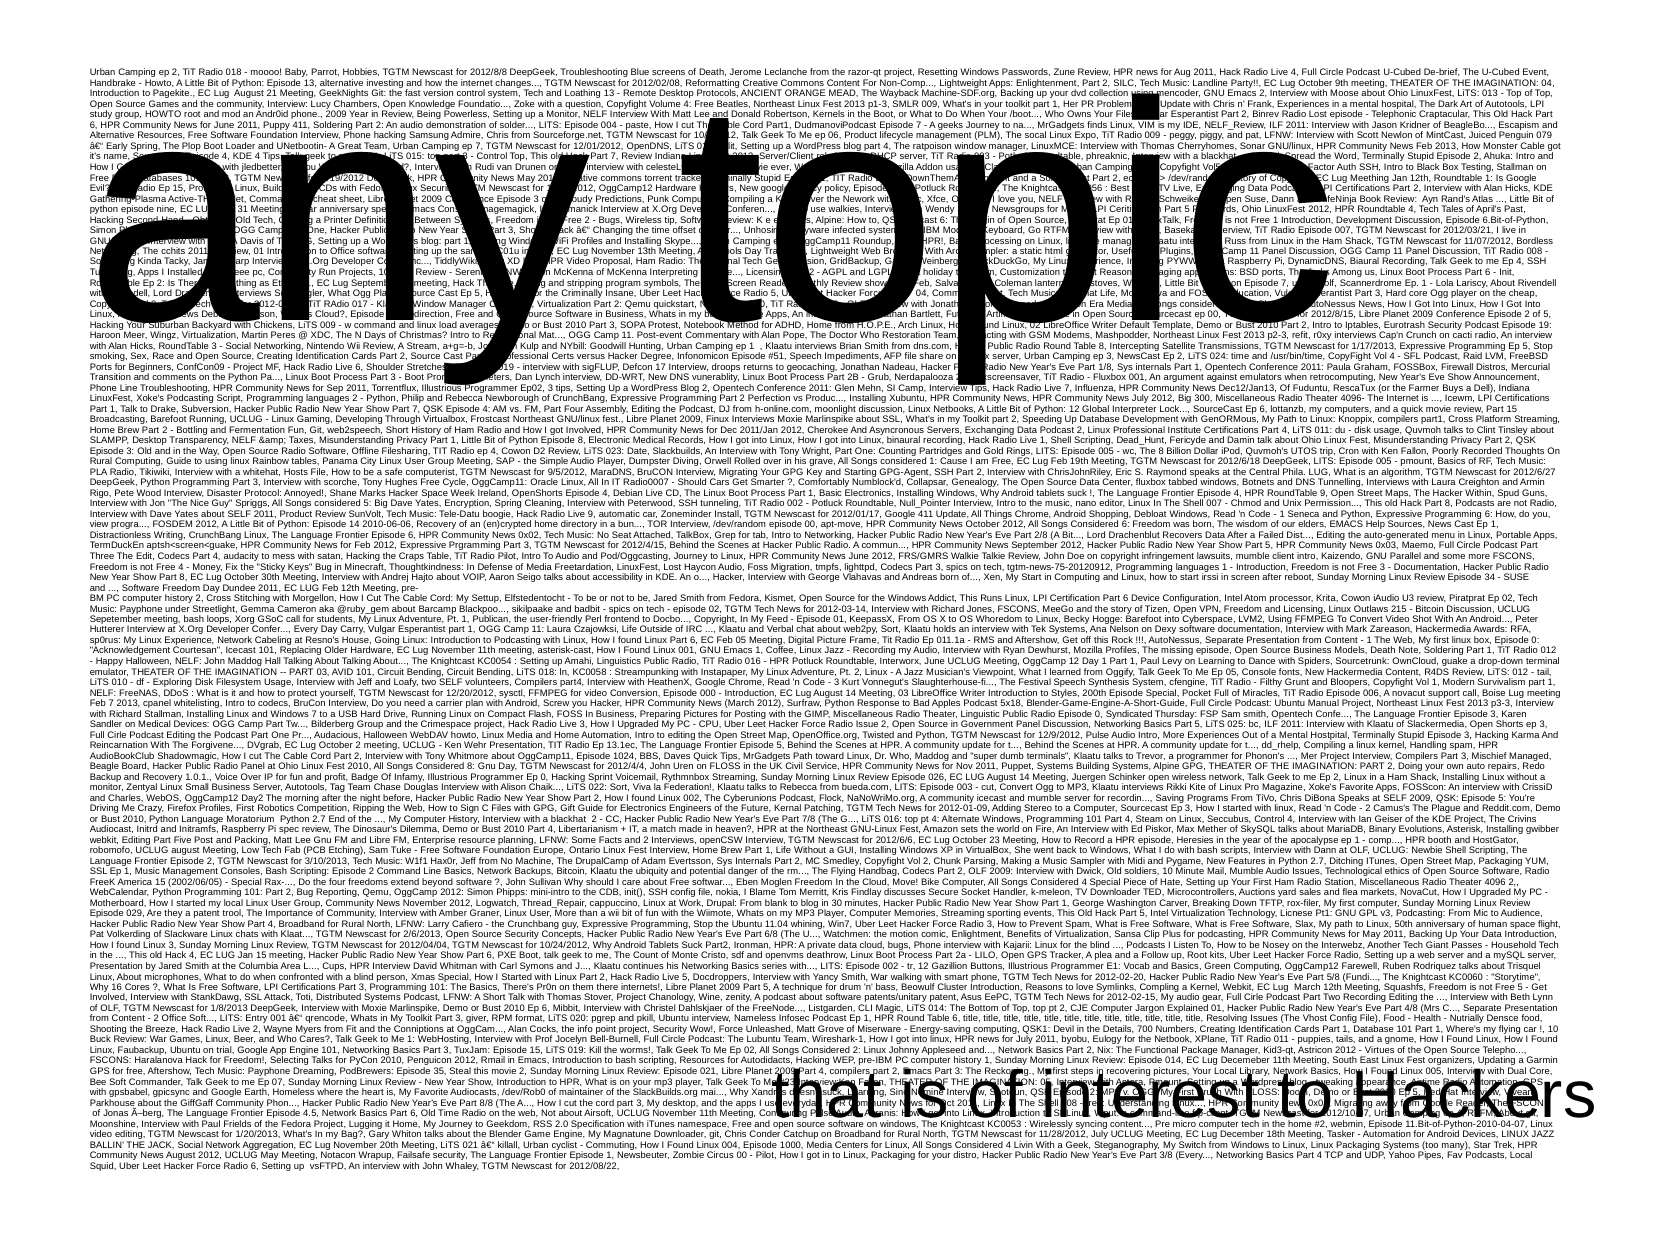

# any topic
Urban Camping ep 2, TiT Radio 018 - moooo! Baby, Parrot, Hobbies, TGTM Newscast for 2012/8/8 DeepGeek, Troubleshooting Blue screens of Death, Jerome Leclanche from the razor-qt project, Resetting Windows Passwords, Zune Review, HPR news for Aug 2011, Hack Radio Live 4, Full Circle Podcast U-Cubed De-brief, The U-Cubed Event, Handbrake - Howto, A Little Bit of Python: Episode 13, alternative investing and how the internet changes..., TGTM Newscast for 2012/02/08, Reformatting Creative Commons Content For Non-Comp..., Lightweight Apps: Enlightenment, Part 2, SILC, Tech Music: Landline Party!!, EC Lug October 9th meeting, THEATER OF THE IMAGINATION: 04, Introduction to Pagekite., EC Lug August 21 Meeting, GeekNights Git: the fast version control system, Tech and Loathing 13 - Remote Desktop Protocols, ANCIENT ORANGE MEAD, The Wayback Machine-SDF.org, Backing up your dvd collection using mencoder, GNU Emacs 2, Interview with Moose about Ohio LinuxFest, LiTS: 013 - Top of Top, Open Source Games and the community, Interview: Lucy Chambers, Open Knowledge Foundatio..., Zoke with a question, Copyfight Volume 4: Free Beatles, Northeast Linux Fest 2013 p1-3, SMLR 009, What's in your toolkit part 1, Her PR Problem, HAR Update with Chris n' Frank, Experiences in a mental hospital, The Dark Art of Autotools, LPI study group, HOWTO root and mod an Andr0id phone., 2009 Year in Review, Being Powerless, Setting up a Monitor, NELF Interview With Matt Lee and Donald Robertson, Kernels in the Boot, or What to Do When Your /boot..., Who Owns Your Files, Vulgar Esperantist Part 2, Binrev Radio Lost episode - Telephonic Craptacular, This Old Hack Part 6, HPR Community News for June 2011, Puppy 411, Soldering Part 2: An audio demonstration of solder..., LITS: Episode 004 - paste, How I cut The Cable Cord Part1, DudmanoviPodcast Episode 7 - A geeks Journey to na..., MrGadgets finds Linux, VIM is my IDE, NELF_Review, ILF 2011: Interview with Jason Kridner of BeagleBo..., Escapism and Alternative Resources, Free Software Foundation Interview, Phone hacking Samsung Admire, Chris from Sourceforge.net, TGTM Newscast for 10/2/2012, Talk Geek To Me ep 06, Product lifecycle management (PLM), The socal Linux Expo, TiT Radio 009 - peggy, piggy, and pat, LFNW: Interview with Scott Newlon of MintCast, Juiced Penguin 079 â€“ Early Spring, The Plop Boot Loader and UNetbootin- A Great Team, Urban Camping ep 7, TGTM Newscast for 12/01/2012, OpenDNS, LiTS 017: split, Setting up a WordPress blog part 4, The ratpoison window manager, LinuxMCE: Interview with Thomas Cherryhomes, Sonar GNU/linux, HPR Community News Feb 2013, How Monster Cable got it's name, SourceCast Episode 4, KDE 4 Tips, Talk geek to me ep 01, LiTS 015: top part 3 - Control Top, This old Hack Part 7, Review Indiana LinuxFest 2012, Server/Client relationship, DHCP server, TiT Radio 003 - Potluck Roundtable, phreaknic, Interview with a blackhat - n0 g00d, Spread the Word, Terminally Stupid Episode 2, Ahuka: Intro and How I Got Into Linux, Interview with jledbetter, So You Wanna Start A Band?, Interview with Rudi van Drunen on IPv6, interview with celesteLynPaul, Worst movie ever, Welcome Frank Bell, Mozilla Addon usability, Claws Email client, Urban Camping ep 5, Copyfight Vol5: Filtering, PAM Two Factor Auth SSH, Intro to Black Box Testing, Stallman on Free Beer, Databases 101 Part 2, TGTM Newscast for 9/19/2012 DeepGeek, HPR Community News May 2012, creative commons torrent tracker, Terminally Stupid Episode 1, TIT Radio Ep 14, DownThemAll SongFight and a Song, Snort Part 2, echo 01 > /dev/random, History of Copyright, EC Lug Meething Jan 12th, Roundtable 1: Is Google Evil?, TiT Radio Ep 15, Promoting Linux, Building Live CDs with Fedora, Linux Security, TGTM Newscast for 11/21/2012, OggCamp12 Hardware Hackers, New google privacy policy, Episode 005 - Potluck Roundtable, The Knightcast KC0056 : Best of KWTV Live, Exchanging Data Podcast 1, LPI Certifications Part 2, Interview with Alan Hicks, KDE Gathering-Plasma Active-THE Tablet, Command line cheat sheet, Libre Planet 2009 Conference Episode 3 of 5, Cloudy Predictions, Punk Computing, Compiling a Kernel over the Nework with distcc, Xfce, Oh I how I love you, NELF interview with Robert_Schweikert of Open Suse, Dann and CafeNinja Book Review: Ayn Rand's Atlas ..., Little Bit of python episode nine, EC LUG July 31 Meeting, 1 year anniversary special, Emacs Console, Imagemagick, Ian Romanick Interview at X.Org Developer Conferen..., How to use walkies, Interview with Wendy Seltzer, Newsgroups for Media, LPI Ceritification Part 5 PCI Cards, Ohio LinuxFest 2012, HPR Roundtable 4, Tech Tales of April's Past, Hacking Second Hand - Obtaining Old Tech, Copying a Printer Definition File Between Systems, Freedom is not Free 2 - Bugs, Wireless tip, Software Review: K e e P a s s, Alpine: How to, QSK Netcast 6: The Origin of Open Source, Piratprat Ep 01, LInuxTalk, Freedom is not Free 1 Introduction, Development Discussion, Episode 6.Bit-of-Python, Simon Phipps on Open Software: OGG Camp Part One, Hacker Public Radio New Year Show Part 3, Shot of Hack â€“ Changing the time offset of a ser..., Unhosing a spyware infected system, The IBM Model M Keyboard, Go RTFM, Interview with Maco, Basekamp Interview, TiT Radio Episode 007, TGTM Newscast for 2012/03/21, I live in GNU/Emacs, Interview with Mark A Davis of TWUUG, Setting up a WordPress blog: part 1, Cloning Windows WiFi Profiles and Installing Skype..., Urban Camping ep 6, OggCamp11 Roundup, Hello HPR!, Batch processing on Linux, linux file managers, Klaatu interviews Russ from Linux in the Ham Shack, TGTM Newscast for 11/07/2012, Bordless Networking, The cchits 2011 overview, 01 Introduction to Office software, Setting up the samson C01u in linux, EC Lug November 13th Meeting, April Fools Day Traditions, Lightweight Web Browsing With Arora, templer: a static html generator, Useful Vim Plugins, OGG Camp 11 Panel Discussion, OGG Camp 11 Panel Discussion, TiT Radio 008 - Something Kinda Tacky, Jamey Sharp Interview at X.Org Developer Conferenc..., TiddlyWiki, Roku XD box, HPR Video Proposal, Ham Radio: The Original Tech Geek Passion, GridBackup, Gabriel Weinberg of DuckDuckGo, My Linux Experience, Installing PYWWS on a Raspberry Pi, DynamicDNS, Biaural Recording, Talk Geek to me Ep 4, SSH Tunnelling, Apps I Installed on my eee pc, Community Run Projects, 10 Buck Review - Serenity, LFNW: Dawn McKenna of McKenna Interpreting Service..., Licensing Part 2 - AGPL and LGPL, What holiday tech item, Customization the Lost Reason, Packaging applications: BSD ports, The Jerks Among us, Linux Boot Process Part 6 - Init, RoundTable Ep 2: Is There such a thing as Ethical ..., EC Lug September 25 meeting, Hack This Site, Hiding and stripping program symbols, The Orca Screen Reader, Monthly Review show 2012 Feb, Salvaging old Coleman lanterns and stoves, Wireless, Little Bit of Python Episode 7, urban golf, Scannerdrome Ep. 1 - Lola Lariscy, About Rivendell with Rivendell, Lord Drachenblut Interviews Scott Sigler, What Ogg Player, Source Cast Ep 5, Handbook for the Criminally Insane, Uber Leet Hacker Force Radio 5, Uber Leet Hacker Force Radio 04, Community Rant, Tech Music: Blackhat Life, Mono,Java and FOSS in Education, Vulgar Esperantist Part 3, Hard core Ogg player on the cheap, Copy fight Vol 3, TGTM Tech News for 2012-03-07, TiT RAdio 017 - Klaatu's Window Manager Challenge, Virtualization Part 2: Qemu quickstart, News Cast Ep0, TiT Radio Ep 10 - OLF, Interview with JonathanD from Freenode, Recesion Era Media, All Songs considered 3: The Php Song, AutoNessus News, How I Got Into Linux, How I Got Into Linux, Pegwole interviews Debbie Nicholson, What is Cloud?, Episode 000 redirection, Free and Open Source Software in Business, Whats in my bag / Portable Apps, An interview with Jonathan Bartlett, Future of Artificial Intelligence in Open Source, Sourcecast ep 00, TGTM Newscast for 2012/8/15, Libre Planet 2009 Conference Episode 2 of 5, Hacking Your Suburban Backyard with Chickens, LiTS 009 - w command and linux load averages, Demo or Bust 2010 Part 3, SOPA Protest, Notebook Method for ADHD, Home from H.O.P.E., Arch Linux, How I found Linux, 02 LibreOffice Writer Default Template, Demo or Bust 2010 Part 2, Intro to Iptables, Eurotrash Security Podcast Episode 19: Haroon Meer, Wingz, Virtualization, Martin Peres @ XDC, The N Days of Christmas? Intro to Recreational Mat..., OGG Camp 11. Post-event Commentary with Alan Pope, The Doctor Who Restoration Team, Interacting with GSM Modems, Mashpodder, Northeast Linux Fest 2013 p2-3, refit, r0xy interviews Cap'n Crunch on cacti radio, An interview with Alan Hicks, RoundTable 3 - Social Networking, Nintendo Wii Review, A Stream, a+g=-b, Jonathan Kulp and NYbill: Goodwill Hunting, Urban Camping ep 1 , Klaatu interviews Brian Smith from dns.com, Hacker Public Radio Round Table 8, Intercepting Satellite Transmissions, TGTM Newscast for 1/17/2013, Expressive Programming Ep 5, Stop smoking, Sex, Race and Open Source, Creating Identification Cards Part 2, Source Cast Part 2, Professional Certs versus Hacker Degree, Infonomicon Episode #51, Speech Impediments, AFP file share on a Linux server, Urban Camping ep 3, NewsCast Ep 2, LiTS 024: time and /usr/bin/time, CopyFight Vol 4 - SFL Podcast, Raid LVM, FreeBSD Ports for Beginners, ConfCon09 - Project MF, Hack Radio Live 6, Shoulder Stretches!, TiT Radio 019 - interview with sigFLUP, Defcon 17 Interview, droops returns to geocaching, Jonathan Nadeau, Hacker Public Radio New Year's Eve Part 1/8, Sys internals Part 1, Opentech Conference 2011: Paula Graham, FOSSBox, Firewall Distros, Mercurial Transition and comments on the Python Pa..., Linux Boot Process Part 3 - Boot Prompt Parameters, Dan Lynch interview, DD-WRT, New DNS vunerablity, Linux Boot Process Part 2B - Grub, Nerdapalooza 2009, xscreensaver, TiT Radio - Fluxbox 001, An argument against emulators when retrocomputing, New Year's Eve Show Announcement, Phone Line Troubleshooting, HPR Community News for Sep 2011, Torrentflux, Illustrious Programmer Ep02, 3 tips, Setting Up a WordPress Blog 2, Opentech Conference 2011: Glen Mehn, SI Camp, Interview Tips, Hack Radio Live 7, Influenza, HPR Community News Dec12/Jan13, Of Fuduntu, RescaTux (or the Farmer Buys a Dell), Indiana LinuxFest, Xoke's Podcasting Script, Programming languages 2 - Python, Philip and Rebecca Newborough of CrunchBang, Expressive Programming Part 2 Perfection vs Produc..., Installing Xubuntu, HPR Community News, HPR Community News July 2012, Big 300, Miscellaneous Radio Theater 4096- The Internet is ..., Icewm, LPI Certifications Part 1, Talk to Drake, Subversion, Hacker Public Radio New Year Show Part 7, QSK Episode 4: AM vs. FM, Part Four Assembly, Editing the Podcast, DJ from h-online.com, moonlight discussion, Linux Netbooks, A Little Bit of Python: 12 Global Interpreter Lock..., SourceCast Ep 6, lottanzb, my computers, and a quick movie review, Part 15 Broadcasting, Barefoot Running, UCLUG - Linux Gaming, Developing Through Virtualbox, Frostcast Northeast GNU/linux fest., Libre Planet 2009, Finux Interviews Moxie Marlinspike about SSL, What's in my Toolkit part 2, Speeding Up Database Development with GenORMous, My Path to Linux: Knoppix, compilers part1, Cross Platform Streaming, Home Brew Part 2 - Bottling and Fermentation Fun, Git, web2speech, Short History of Ham Radio and How I got Involved, HPR Community News for Dec 2011/Jan 2012, Cherokee And Asyncronous Servers, Exchanging Data Podcast 2, Linux Professional Institute Certifications Part 4, LiTS 011: du - disk usage, Quvmoh talks to Clint Tinsley about SLAMPP, Desktop Transparency, NELF &amp; Taxes, Misunderstanding Privacy Part 1, Little Bit of Python Episode 8, Electronic Medical Records, How I got into Linux, How I got into Linux, binaural recording, Hack Radio Live 1, Shell Scripting, Dead_Hunt, Fericyde and Damin talk about Ohio Linux Fest, Misunderstanding Privacy Part 2, QSK Episode 3: Old and in the Way, Open Source Radio Software, Offline Filesharing, TIT Radio ep 4, Cowon D2 Review, LiTS 023: Date, Slackbuilds, An Interview with Tony Wright, Part One: Counting Partridges and Gold Rings, LITS: Episode 005 - wc, The 8 Billion Dollar iPod, Quvmoh's UTOS trip, Cron with Ken Fallon, Poorly Recorded Thoughts On Rural Computing, Guide to using linux Rainbow tables, Panama City Linux User Group Meeting, SAP - the Simple Audio Player, Dumpster Diving, Orwell Rolled over in his grave, All Songs considered 1: Cause I am Free, EC Lug Feb 19th Meeting, TGTM Newscast for 2012/6/18 DeepGeek, LITS: Episode 005 - pmount, Basics of RF, Tech Music: PLA Radio, Tikiwiki, Interview with a whitehat, Hosts File, How to be a safe computerist, TGTM Newscast for 9/5/2012, MaraDNS, BruCON Interview, Migrating Your GPG Key and Starting GPG-Agent, SSH Part 2, Interview with ChrisJohnRiley, Eric S. Raymond speaks at the Central Phila. LUG, What is an algorithm, TGTM Newscast for 2012/6/27 DeepGeek, Python Programming Part 3, Interview with scorche, Tony Hughes Free Cycle, OggCamp11: Oracle Linux, All In IT Radio0007 - Should Cars Get Smarter ?, Comfortably Numblock'd, Collapsar, Genealogy, The Open Source Data Center, fluxbox tabbed windows, Botnets and DNS Tunnelling, Interviews with Laura Creighton and Armin Rigo, Pete Wood Interview, Disaster Protocol: Annoyed!, Shane Marks Hacker Space Week Ireland, OpenShorts Episode 4, Debian Live CD, The Linux Boot Process Part 1, Basic Electronics, Installing Windows, Why Android tablets suck !, The Language Frontier Episode 4, HPR RoundTable 9, Open Street Maps, The Hacker Within, Spud Guns, Interview with Jon "The Nice Guy" Spriggs, All Songs considered 5: Big Dave Yates, Encryption, Spring Cleaning, Interview with Peterwood, SSH tunneling, TiT Radio 002 - Potluck Roundtable, Null_Pointer Interview, Intro to the music, nano editor, Linux In The Shell 007 - Chmod and Unix Permission..., This old Hack Part 8, Podcasts are not Radio, Interview with Dave Yates about SELF 2011, Product Review SunVolt, Tech Music: Tele-Datu boogie, Hack Radio Live 9, automatic car, Zoneminder Install, TGTM Newscast for 2012/01/17, Google 411 Update, All Things Chrome, Android Shopping, Debloat Windows, Read 'n Code - 1 Seneca and Python, Expressive Programming 6: How, do you, view progra..., FOSDEM 2012, A Little Bit of Python: Episode 14 2010-06-06, Recovery of an (en)crypted home directory in a bun..., TOR Interview, /dev/random episode 00, apt-move, HPR Community News October 2012, All Songs Considered 6: Freedom was born, The wisdom of our elders, EMACS Help Sources, News Cast Ep 1, Distractionless Writing, CrunchBang Linux, The Language Frontier Episode 6, HPR Community News 0x02, Tech Music: No Seat Attached, TalkBox, Grep for tab, Intro to Networking, Hacker Public Radio New Year's Eve Part 2/8 (A Bit..., Lord Drachenblut Recovers Data After a Failed Dist..., Editing the auto-generated menu in Linux, Portable Apps, TermDuckEn aptsh<screen<guake, HPR Community News for Feb 2012, Expressive Prgramming Part 3, TGTM Newscast for 2012/4/15, Behind the Scenes at Hacker Public Radio. A commun..., HPR Community News September 2012, Hacker Public Radio New Year Show Part 5, HPR Community News 0x03, Maemo, Full Circle Podcast Part Three The Edit, Codecs Part 4, audacity to mess with satan, Hacking the Craps Table, TiT Radio Pilot, Intro To Audio and Pod/Oggcasting, Journey to Linux, HPR Community News June 2012, FRS/GMRS Walkie Talkie Review, John Doe on copyright infringement lawsuits, mumble client intro, Kaizendo, GNU Parallel and some more FSCONS, Freedom is not Free 4 - Money, Fix the "Sticky Keys" Bug in Minecraft, Thoughtkindness: In Defense of Media Freetardation, LinuxFest, Lost Haycon Audio, Foss Migration, tmpfs, lighttpd, Codecs Part 3, spics on tech, tgtm-news-75-20120912, Programming languages 1 - Introduction, Freedom is not Free 3 - Documentation, Hacker Public Radio New Year Show Part 8, EC Lug October 30th Meeting, Interview with Andrej Hajto about VOIP, Aaron Seigo talks about accessibility in KDE. An o..., Hacker, Interview with George Vlahavas and Andreas born of..., Xen, My Start in Computing and Linux, how to start irssi in screen after reboot, Sunday Morning Linux Review Episode 34 - SUSE and ..., Software Freedom Day Dundee 2011, EC LUG Feb 12th Meeting, pre-
BM PC computer history 2, Cross Stitching with Morgellon, How I Cut The Cable Cord: My Settup, Elfstedentocht - To be or not to be, Jared Smith from Fedora, Kismet, Open Source for the Windows Addict, This Runs Linux, LPI Certification Part 6 Device Configuration, Intel Atom processor, Krita, Cowon iAudio U3 review, Piratprat Ep 02, Tech Music: Payphone under Streetlight, Gemma Cameron aka @ruby_gem about Barcamp Blackpoo..., sikilpaake and badbit - spics on tech - episode 02, TGTM Tech News for 2012-03-14, Interview with Richard Jones, FSCONS, MeeGo and the story of Tizen, Open VPN, Freedom and Licensing, Linux Outlaws 215 - Bitcoin Discussion, UCLUG Sepetember meeting, bash loops, Xorg GSoC call for students, My Linux Adventure, Pt. 1, Publican, the user-friendly Perl frontend to Docbo..., Copyright, In My Feed - Episode 01, KeepassX, From OS X to OS Whoredom to Linux, Becky Hogge: Barefoot into Cyberspace, LVM2, Using FFMPEG To Convert Video Shot With An Android..., Peter Hutterer Interview at X.Org Developer Confer..., Every Day Carry, Vulgar Esperantist part 1, OGG Camp 11: Laura Czajowksi, Life Outside of IRC ..., Klaatu and Verbal chat about web2py, Sort, Klaatu holds an interview with Tek Systems, Ana Nelson on Dexy software documentation, Interview with Mark Zareason, Hackermedia Awards: RFA, sp0rus: My Linux Experience, Network Cabeling at Resno's House, Going Linux: Introduction to Podcasting with Linux, How I found Linux Part 6, EC Feb 05 Meeting, Digital Picture Frame, Tit Radio Ep 011.1a - RMS and Aftershow, Get off this Rock !!!, AutoNessus, Separate Presentation from Content - 1 The Web, My first linux box, Episode 0: "Acknowledgement Courtesan", Icecast 101, Replacing Older Hardware, EC Lug November 11th meeting, asterisk-cast, How I Found Linux 001, GNU Emacs 1, Coffee, Linux Jazz - Recording my Audio, Interview with Ryan Dewhurst, Mozilla Profiles, The missing episode, Open Source Business Models, Death Note, Soldering Part 1, TiT Radio 012 - Happy Halloween, NELF: John Maddog Hall Talking About Talking About..., The Knightcast KC0054 : Setting up Amahi, Linguistics Public Radio, TiT Radio 016 - HPR Potluck Roundtable, Interworx, June UCLUG Meeting, OggCamp 12 Day 1 Part 1, Paul Levy on Learning to Dance with Spiders, Sourcetrunk: OwnCloud, guake a drop-down terminal emulator, THEATER OF THE IMAGINATION -- PART 03, AVID 101, Circuit Bending, Circuit Bending, LiTS 018: ln, KC0058 : Streampunking with Instapaper, My Linux Adventure, Pt. 2, Linux - A Jazz Musician's Viewpoint, What I learned from Oggify, Talk Geek To Me Ep 05, Console fonts, New Hackermedia Content, R4DS Review, LiTS: 012 - tail, LiTS 010 - df - Exploring Disk Filesystem Usage, Interview with Jeff and Loafy, two SELF volunteers, Compilers part4, Interview with HeathenX, Google Chrome, Read 'n Code - 3 Kurt Vonnegut's Slaughterhouse-fi..., The Festival Speech Synthesis System, cfengine, TiT Radio - Filthy Grunt and Bloopers, Copyfight Vol 1, Modern Survivalism part 1, NELF: FreeNAS, DDoS : What is it and how to protect yourself, TGTM Newscast for 12/20/2012, sysctl, FFMPEG for video Conversion, Episode 000 - Introduction, EC Lug August 14 Meeting, 03 LibreOffice Writer Introduction to Styles, 200th Episode Special, Pocket Full of Miracles, TiT Radio Episode 006, A novacut support call, Boise Lug meeting Feb 7 2013, cpanel whitelisting, Intro to codecs, BruCon Interview, Do you need a carrier plan with Android, Screw you Hacker, HPR Community News (March 2012), Surfraw, Python Response to Bad Apples Podcast 5x18, Blender-Game-Engine-A-Short-Guide, Full Circle Podcast: Ubuntu Manual Project, Northeast Linux Fest 2013 p3-3, Interview with Richard Stallman, Installing Linux and Windows 7 to a USB Hard Drive, Running Linux on Compact Flash, FOSS In Business, Preparing Pictures for Posting with the GIMP, Miscellaneous Radio Theater, Linguistic Public Radio Episode 0, Syndicated Thursday: FSP Sam smith, Opentech Confe..., The Language Frontier Episode 3, Karen Sandler on Medical Devices: OGG Camp Part Tw..., Bilderberg Group and the Crimespace project, Hack Radio Live 3, How I Upgraded My PC - CPU, Uber Leet Hacker Force Radio Issue 2, Open Source in Government Panel Discussion, Networking Basics Part 5, LiTS 025: bc, ILF 2011: Interview with Klaatu of Slackermedia, Open Shorts ep 3, Full Cirle Podcast Editing the Podcast Part One Pr..., Audacious, Halloween WebDAV howto, Linux Media and Home Automation, Intro to editing the Open Street Map, OpenOffice.org, Twisted and Python, TGTM Newscast for 12/9/2012, Pulse Audio Intro, More Experiences Out of a Mental Hostpital, Terminally Stupid Episode 3, Hacking Karma And Reincarnation With The Forgivene..., DVgrab, EC Lug October 2 meeting, UCLUG - Ken Wehr Presentation, TIT Radio Ep 13.1ec, The Language Frontier Episode 5, Behind the Scenes at HPR. A community update for t..., Behind the Scenes at HPR. A community update for t..., dd_rhelp, Compiling a linux kernel, Handling spam, HPR AudioBookClub Shadowmagic, How I cut The Cable Cord Part 2, Interview with Tony Whitmore about OggCamp11, Episode 1024, BBS, Daves Quick Tips, MrGadgets Path toward Linux, Dr. Who, Maddog and "super dumb terminals", Klaatu talks to Trevor, a programmer for Phonon's ..., Mer Project Interview, Compilers Part 3, Mischief Managed, Beagle Board, Hacker Public Radio Panel at Ohio Linux Fest 2010, All Songs Considered 8: Gnu Day, TGTM Newscast for 2012/4/4, John Uren on FLOSS in the UK Civil Service, HPR Community News for Nov 2011, Puppet, Systems Building Systems, Alpine GPG, THEATER OF THE IMAGINATION: PART 2, Doing your own auto repairs, Redo Backup and Recovery 1.0.1., Voice Over IP for fun and profit, Badge Of Infamy, Illustrious Programmer Ep 0, Hacking Sprint Voicemail, Rythmnbox Streaming, Sunday Morning Linux Review Episode 026, EC LUG August 14 Meeting, Juergen Schinker open wireless network, Talk Geek to me Ep 2, Linux in a Ham Shack, Installing Linux without a monitor, Zentyal Linux Small Business Server, Autotools, Tag Team Chase Douglas Interview with Alison Chaik..., LiTS 022: Sort, Viva la Federation!, Klaatu talks to Rebecca from bueda.com, LITS: Episode 003 - cut, Convert Ogg to MP3, Klaatu interviews Rikki Kite of Linux Pro Magazine, Xoke's Favorite Apps, FOSScon: An interview with CrissiD and Charles, WebOS, OggCamp12 Day2 The morning after the night before, Hacker Public Radio New Year Show Part 2, How I found Linux 002, The Cyberunions Podcast, Flock, NaNoWriMo.org, A community icecast and mumble server for recordin..., Saving Programs From TiVo, Chris DiBona Speaks at SELF 2009, QSK: Episode 5: You're Driving Me Crazy, Firefox Profiles, First Robotics Competition, Ripping the Web, How to Sign C Files with GPG, Gift Guide for Electronics Engineers of the Future, Kernal Patching, TGTM Tech News for 2012-01-09, Adding Stereo to a Computer, Sourcecast Ep 3, How I started with linux, Read 'n Code - 2 Camus's The Plague and Reddit.com, Demo or Bust 2010, Python Language Moratorium Python 2.7 End of the ..., My Computer History, Interview with a blackhat 2 - CC, Hacker Public Radio New Year's Eve Part 7/8 (The G..., LiTS 016: top pt 4: Alternate Windows, Programming 101 Part 4, Steam on Linux, Seccubus, Control 4, Interview with Ian Geiser of the KDE Project, The Crivins Audiocast, Initrd and Initramfs, Raspberry Pi spec review, The Dinosaur's Dilemma, Demo or Bust 2010 Part 4, Libertarianism + IT, a match made in heaven?, HPR at the Northeast GNU-Linux Fest, Amazon sets the world on Fire, An Interview with Ed Piskor, Max Mether of SkySQL talks about MariaDB, Binary Evolutions, Asterisk, Installing gwibber webkit, Editing Part Five Post and Packing, Matt Lee Gnu FM and Libre FM, Enterprise resource planning, LFNW: Some Facts and 2 Interviews, openCSW Interview, TGTM Newscast for 2012/6/6, EC Lug October 23 Meeting, How to Record a HPR episode, Heresies in the year of the apocalypse ep 1 - comp..., HPR booth and HostGator, robomofo, UCLUG august Meeting, Low Tech Fab (PCB Etching), Sam Tuke - Free Software Foundation Europe, Ontario Linux Fest Interview, Home Brew Part 1, Life Without a GUI, Installing Windows XP in VirtualBox, She went back to Windows, What I do with bash scripts, Interview with Dann at OLF, UCLUG: Newbie Shell Scripting, The Language Frontier Episode 2, TGTM Newscast for 3/10/2013, Tech Music: W1f1 Hax0r, Jeff from No Machine, The DrupalCamp of Adam Evertsson, Sys Internals Part 2, MC Smedley, Copyfight Vol 2, Chunk Parsing, Making a Music Sampler with Midi and Pygame, New Features in Python 2.7, Ditching ITunes, Open Street Map, Packaging YUM, SSL Ep 1, Music Management Consoles, Bash Scripting: Episode 2 Command Line Basics, Network Backups, Bitcoin, Klaatu the ubiquity and potential danger of the rm..., The Flying Handbag, Codecs Part 2, OLF 2009: Interview with Dwick, Old soldiers, 10 Minute Mail, Mumble Audio Issues, Technological ethics of Open Source Software, Radio FreeK America 15 (2002/06/05) - Special Rax-..., Do the four freedoms extend beyond software ?, John Sullivan Why should I care about Free softwar..., Eben Moglen Freedom In the Cloud, Move! Bike Computer, All Songs Considered 4 Special Piece of Hate, Setting up Your First Ham Radio Station, Miscellaneous Radio Theater 4096 2,, WebCalendar, Python Programming 101: Part 2, Bug Reporting, Qemu, OggCamp 2012: Simon Phipps: mini-intro to the CDB, init(), SSH config file, nokia, I Blame Tom Merritt, Kris Findlay discusses Secure Socket Handler, k-meleon, TV Downloader TED, Microcontrollers, Auctions yard sales and flea markets, NovaCut, How I Upgraded My PC - Motherboard, How I started my local Linux User Group, Community News November 2012, Logwatch, Thread_Repair, cappuccino, Linux at Work, Drupal: From blank to blog in 30 minutes, Hacker Public Radio New Year Show Part 1, George Washington Carver, Breaking Down TFTP, rox-filer, My first computer, Sunday Morning Linux Review Episode 029, Are they a patent trool, The Importance of Community, Interview with Amber Graner, Linux User, More than a wii bit of fun with the Wiimote, Whats on my MP3 Player, Computer Memories, Streaming sporting events, This Old Hack Part 5, Intel Virtualization Technology, Licnese Pt1: GNU GPL v3, Podcasting: From Mic to Audience, Hacker Public Radio New Year Show Part 4, Broadband for Rural North, LFNW: Larry Cafiero - the Crunchbang guy, Expressive Programming, Stop the Ubuntu 11.04 whining, Win7, Uber Leet Hacker Force Radio 3, How to Prevent Spam, What is Free Software, What is Free Software, Slax, My path to Linux, 50th anniversary of human space flight, Pat Volkerding of Slackware Linux chats with Klaat..., TGTM Newscast for 2/6/2013, Open Source Security Concepts, Hacker Public Radio New Year's Eve Part 6/8 (The U..., Watchmen: the motion comic, Enlightment, Benefits of Virtualization, Sansa Clip Plus for podcasting, HPR Community News for May 2011, Backing Up Your Data Introduction, How I found Linux 3, Sunday Morning Linux Review, TGTM Newscast for 2012/04/04, TGTM Newscast for 10/24/2012, Why Android Tablets Suck Part2, Ironman, HPR: A private data cloud, bugs, Phone interview with Kajarii: Linux for the blind ..., Podcasts I Listen To, How to be Nosey on the Interwebz, Another Tech Giant Passes - Household Tech in the ..., This old Hack 4, EC LUG Jan 15 meeting, Hacker Public Radio New Year Show Part 6, PXE Boot, talk geek to me, The Count of Monte Cristo, sdf and openvms deathrow, Linux Boot Process Part 2a - LILO, Open GPS Tracker, A plea and a Follow up, Root kits, Uber Leet Hacker Force Radio, Setting up a web server and a mySQL server, Presentation by Jared Smith at the Columbia Area L..., Cups, HPR Interview David Whitman with Carl Symons and J..., Klaatu continues his Networking Basics series with..., LITS: Episode 002 - tr, 12 Gazillion Buttons, Illustrious Programmer E1: Vocab and Basics, Green Computing, OggCamp12 Farewell, Ruben Rodriquez talks about Trisquel Linux, About microphones, What to do when confronted with a blind person, Xmas Special, How I Started with Linux Part 2, Hack Radio Live 5, Docdroppers, Interview with Yancy Smith, War walking with smart phone, TGTM Tech News for 2012-02-20, Hacker Public Radio New Year's Eve Part 5/8 (Fundi..., The Knightcast KC0060 : "Storytime", Why 16 Cores ?, What Is Free Software, LPI Certifications Part 3, Programming 101: The Basics, There's Pr0n on them there internets!, Libre Planet 2009 Part 5, A technique for drum 'n' bass, Beowulf Cluster Introduction, Reasons to love Symlinks, Compling a Kernel, Webkit, EC Lug March 12th Meeting, Squashfs, Freedom is not Free 5 - Get Involved, Interview with StankDawg, SSL Attack, Toti, Distributed Systems Podcast, LFNW: A Short Talk with Thomas Stover, Project Chanology, Wine, zenity, A podcast about software patents/unitary patent, Asus EePC, TGTM Tech News for 2012-02-15, My audio gear, Full Cirle Podcast Part Two Recording Editing the ..., Interview with Beth Lynn of OLF, TGTM Newscast for 1/8/2013 DeepGeek, Interview with Moxie Marlinspike, Demo or Bust 2010 Ep 6, Mibbit, Interview with Christel Dahlskjaer of the FreeNode..., Listgarden, CLI Magic, LiTS 014: The Bottom of Top, top pt 2, CJE Computer Jargon Explained 01, Hacker Public Radio New Year's Eve Part 4/8 (Mrs C..., Separate Presentation from Content - 2 Office Soft..., LITS: Entry 001 â€“ qrencode, Whats in My Toolkit Part 3, giver, RPM format, LiTS 020: pgrep and pkill, Ubuntu interview, Nameless Infosec Podcast Ep 1, HPR Round Table 6, title, title, title, title, title, title, title, title, title, title, title, title, Resolving Issues (The Vhost Config File), Food - Health - Nutrially Densce food, Shooting the Breeze, Hack Radio Live 2, Wayne Myers from Fit and the Conniptions at OggCam..., Alan Cocks, the info point project, Security Wow!, Force Unleashed, Matt Grove of Miserware - Energy-saving computing, QSK1: Devil in the Details, 700 Numbers, Creating Identification Cards Part 1, Database 101 Part 1, Where's my flying car !, 10 Buck Review: War Games, Linux, Beer, and Who Cares?, Talk Geek to Me 1: WebHosting, Interview with Prof Jocelyn Bell-Burnell, Full Circle Podcast: The Lubuntu Team, Wireshark-1, How I got into linux, HPR news for July 2011, byobu, Eulogy for the Netbook, XPlane, TiT Radio 011 - puppies, tails, and a gnome, How I Found Linux, How I Found Linux, Faubackup, Ubuntu on trial, Google App Engine 101, Networking Basics Part 3, TuxJam: Episode 15, LiTS 019: Kill the worms!, Talk Geek To Me Ep 02, All Songs Considered 2: Linux Johnny Appleseed and..., Network Basics Part 2, Nix: The Functional Package Manager, Kid3-qt, Astricon 2012 - Virtues of the Open Source Telepho..., FSCONS: Haralanova Hack for Freedom!, Selecting Talks for PyCon 2010, Penguicon 2012, Rmail in Emacs, Introduction to bash scripting, Resources for Autodidacts, Hacking WEP, pre-IBM PC computer history 1, Sunday Morning Linux Review: Episode 014, EC Lug Decemeber 11th Meeting, South East Linux Fest organizers, Updating a Garmin GPS for free, Aftershow, Tech Music: Payphone Dreaming, PodBrewers: Episode 35, Steal this movie 2, Sunday Morning Linux Review: Episode 021, Libre Planet 2009 Part 4, compilers part 2, Emacs Part 3: The Reckoning., My first steps in recovering pictures, Your Local Library, Network Basics, How I Found Linux 005, Interview with Dual Core, Bee Soft Commander, Talk Geek to me Ep 07, Sunday Morning Linux Review - New Year Show, Introduction to HPR, What is on your mp3 player, Talk Geek To Me #23:Interview:Ken Fallon, THEATER OF THE IMAGINATION: 05, Interview with Astera, Pmount, Setting up a Wordpress blog - tweaking appearance, Airtime Radio Automation, GPS with gpsbabel, gpicsync and Google Earth, Homeless where the heart is, My Favorite Audiocasts, /dev/Rob0 of maintainer of the SlackBuilds.org mai..., Why Xandros doesn't suck, Learning, Sine Nomine Interview, Shotgun, QSK Episode 2: MP3 v. OGG, My First Brush With FLOSS: Doom, Demo or Bust 2010 Ep 5, Red Hat Interview, Vivean Parkhouse about the GiffGaff Community Phon..., Hacker Public Radio New Year's Eve Part 8/8 (The A..., How I cut the cord part 3, My desktop, and the apps I use everyday, HPR Community News for Oct 2011, Linux In The Shell 008 - free: Understanding Linux..., HPR Community News 0x01, Migrating away from Google Reader, The FSCON
 of Jonas Ã–berg, The Language Frontier Episode 4.5, Network Basics Part 6, Old Time Radio on the web, Not about Airsoft, UCLUG November 11th Meeting, Configuring Pulse Audio, Akranis: How I got into Linux, Introduction to SELinux, Wput: a command-line ftp-client, TGTM Newscast for 2012/10/07, Urban Camping ep 4, RTFM, About git, Moonshine, Interview with Paul Frields of the Fedora Project, Lugging it Home, My Journey to Geekdom, RSS 2.0 Specification with iTunes namespace, Free and open source software on windows, The Knightcast KC0053 : Wirelessly syncing content..., Pre micro computer tech in the home #2, webmin, Episode 11.Bit-of-Python-2010-04-07, Linux video editing, TGTM Newscast for 1/20/2013, What's In my Bag?, Gary Whiton talks about the Blender Game Engine, My Magnatune Downloader, git, Chris Conder Catchup on Broadband for Rural North, TGTM Newscast for 11/28/2012, July UCLUG Meeting, EC Lug December 18th Meeting, Tasker - Automation for Android Devices, LINUX JAZZ BALLIN' THE JACK, Social Network Aggregation, EC Lug November 20th Meeting, LiTS 021 â€“ killall, Urban cyclist - Commuting, How I Found Linux 004, Episode 1000, Media Centers for Linux, All Songs Considered 4 Livin With a Geek, Steganography, My Switch from Windows to Linux, Linux Packaging Systems (too many), Star Trek, HPR Community News August 2012, UCLUG May Meeting, Notacon Wrapup, Failsafe security, The Language Frontier Episode 1, Newsbeuter, Zombie Circus 00 - Pilot, How I got in to Linux, Packaging for your distro, Hacker Public Radio New Year's Eve Part 3/8 (Every..., Networking Basics Part 4 TCP and UDP, Yahoo Pipes, Fav Podcasts, Local Squid, Uber Leet Hacker Force Radio 6, Setting up vsFTPD, An interview with John Whaley, TGTM Newscast for 2012/08/22,
 that is of interest to Hackers